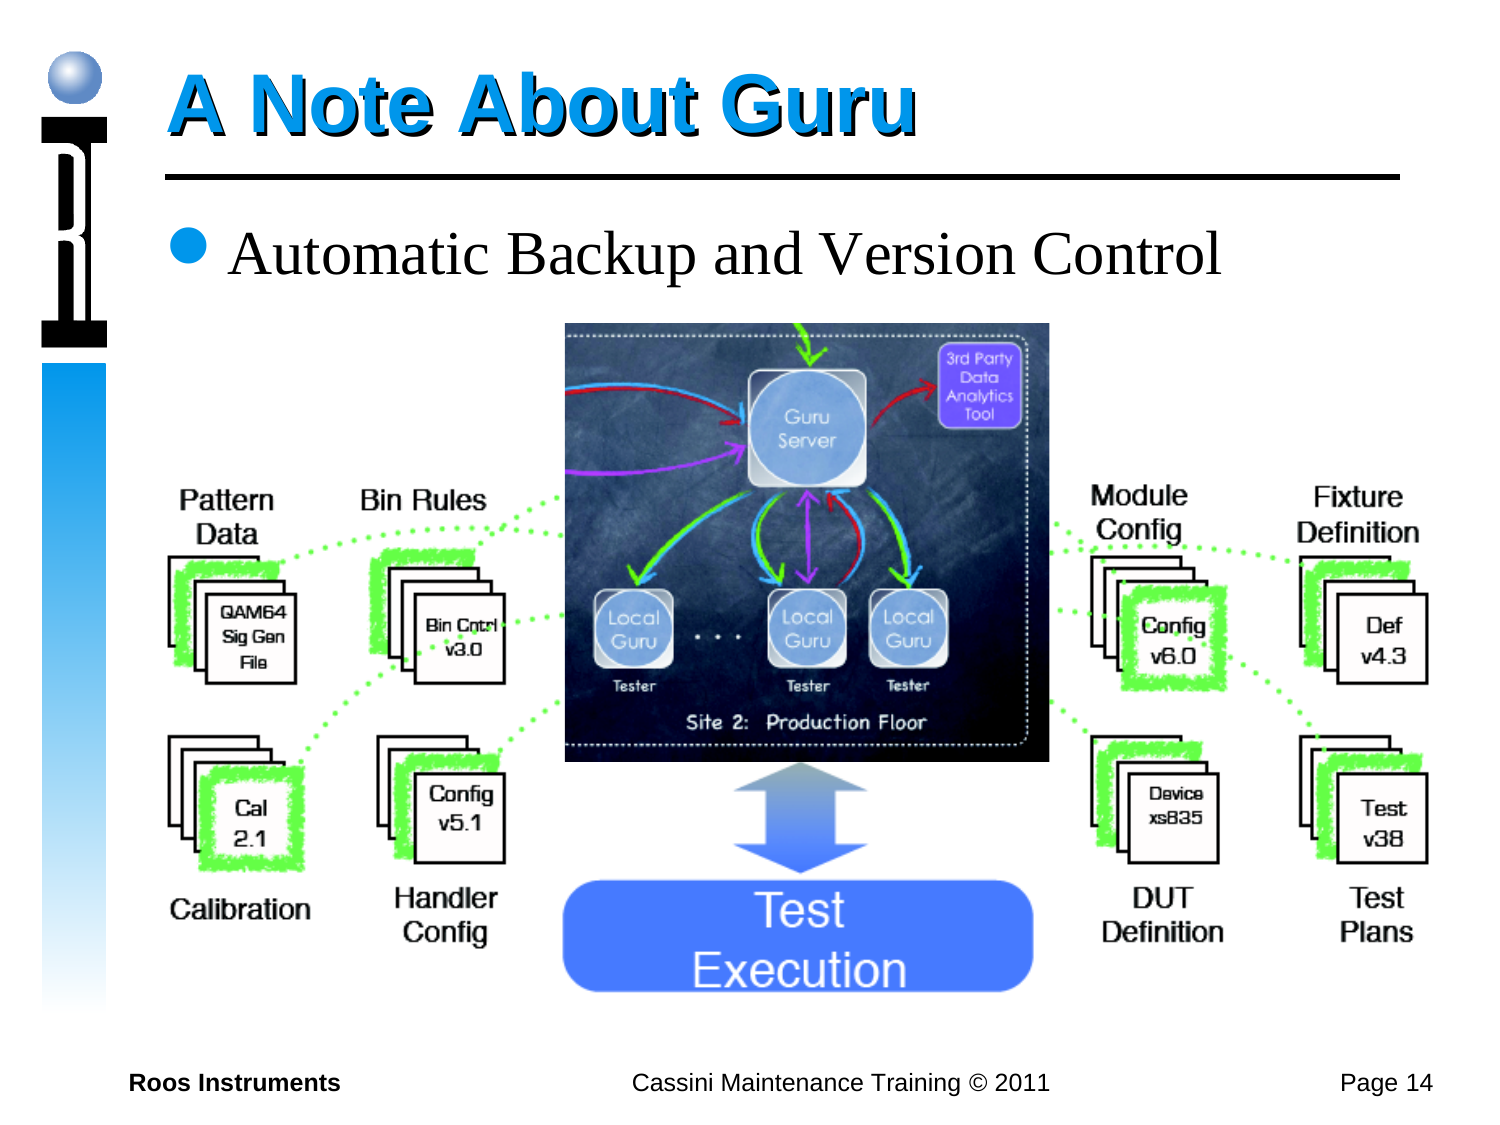

# A Note About Guru
Automatic Backup and Version Control